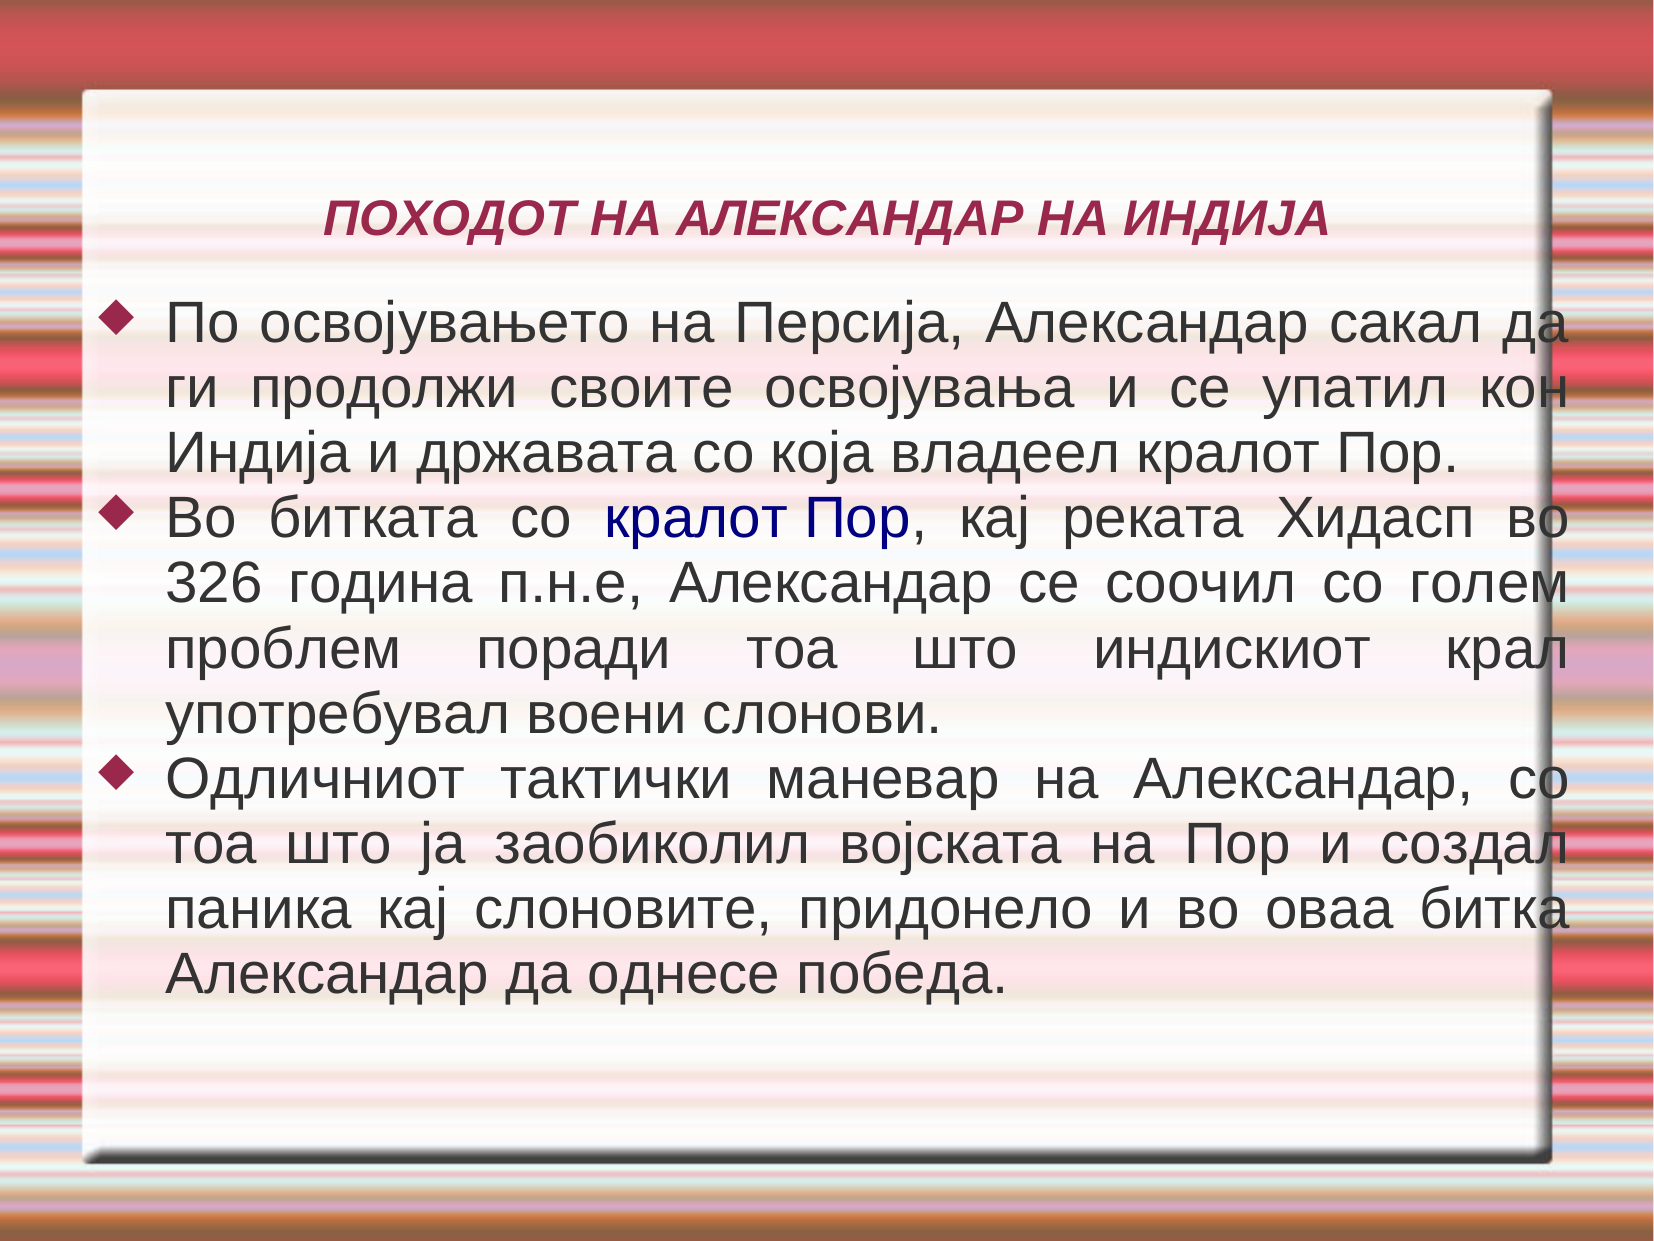

# ПОХОДОТ НА АЛЕКСАНДАР НА ИНДИЈА
По освојувањето на Персија, Александар сакал да ги продолжи своите освојувања и се упатил кон Индија и државата со која владеел кралот Пор.
Во битката со кралот Пор, кај реката Хидасп во 326 година п.н.е, Александар се соочил со голем проблем поради тоа што индискиот крал употребувал воени слонови.
Одличниот тактички маневар на Александар, со тоа што ја заобиколил војската на Пор и создал паника кај слоновите, придонело и во оваа битка Александар да однесе победа.